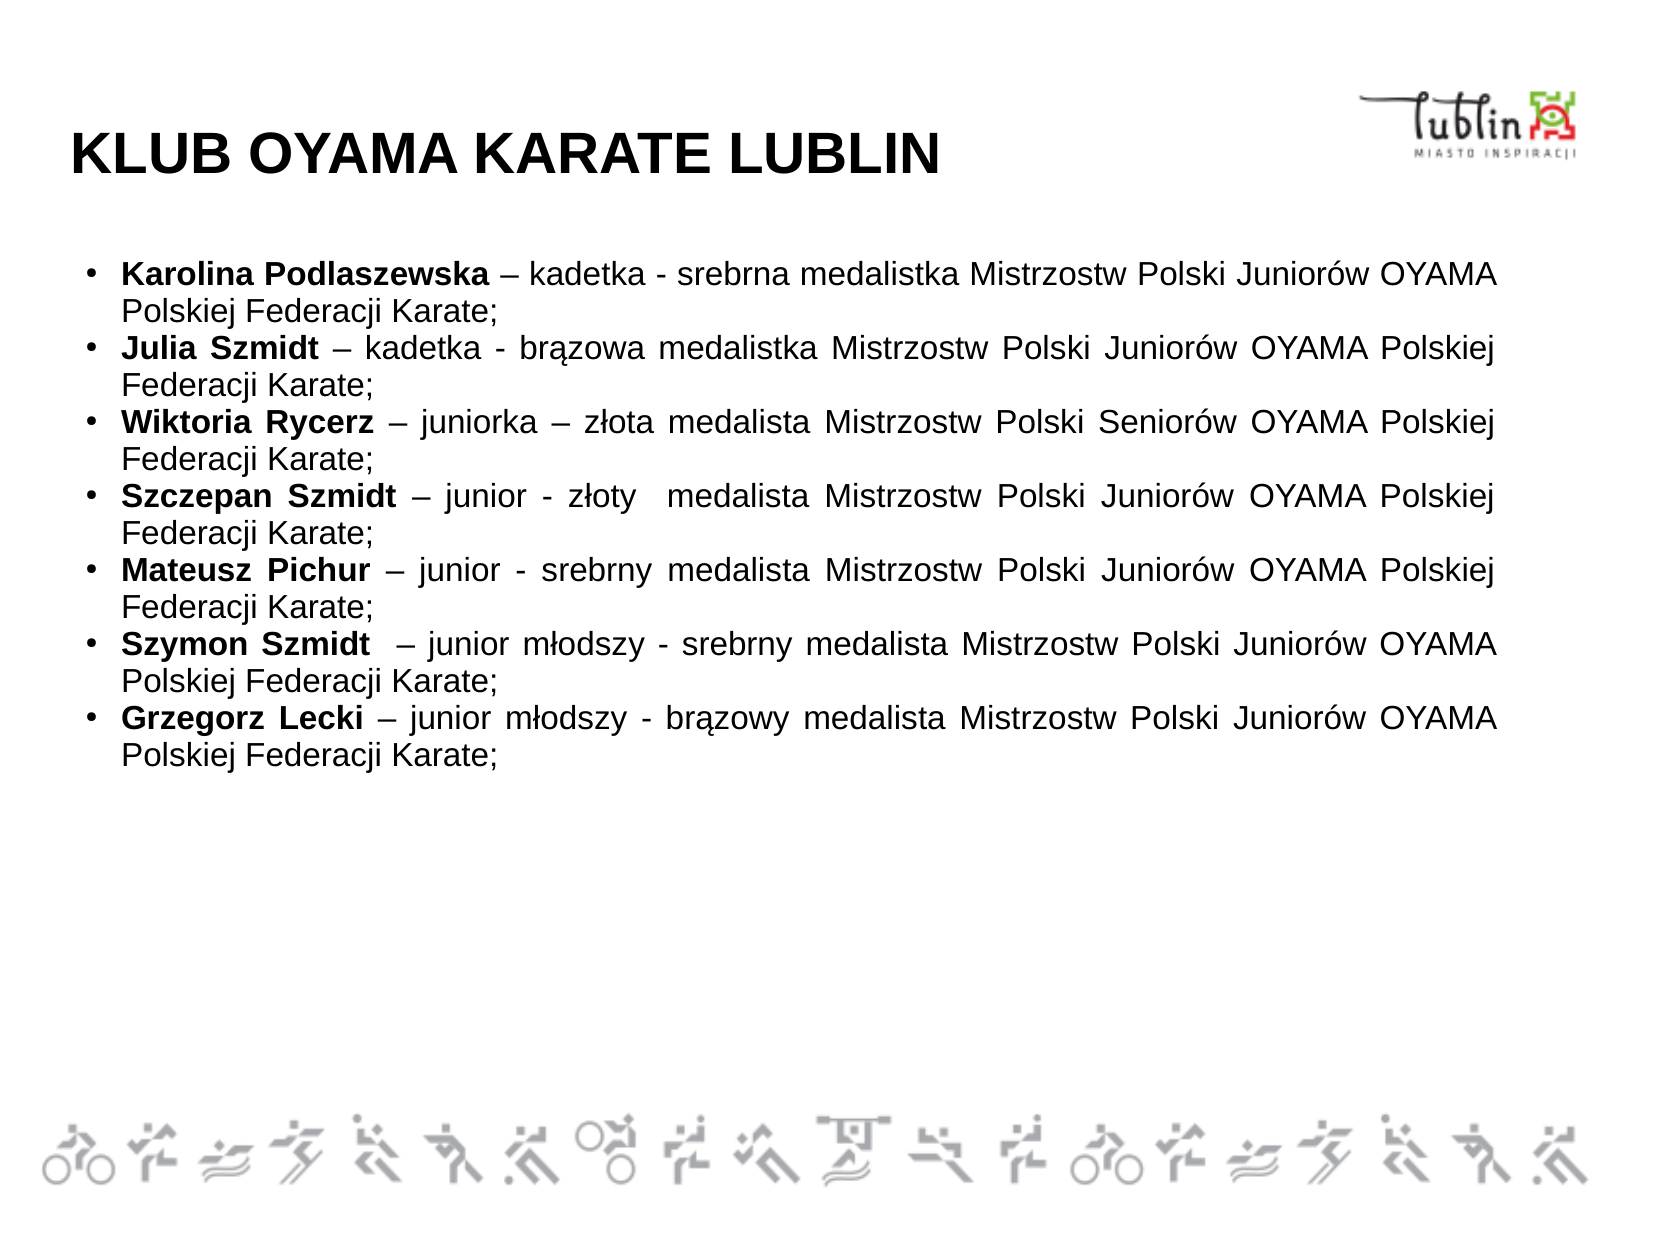

#
KLUB OYAMA KARATE LUBLIN
Karolina Podlaszewska – kadetka - srebrna medalistka Mistrzostw Polski Juniorów OYAMA Polskiej Federacji Karate;
Julia Szmidt – kadetka - brązowa medalistka Mistrzostw Polski Juniorów OYAMA Polskiej Federacji Karate;
Wiktoria Rycerz – juniorka – złota medalista Mistrzostw Polski Seniorów OYAMA Polskiej Federacji Karate;
Szczepan Szmidt – junior - złoty medalista Mistrzostw Polski Juniorów OYAMA Polskiej Federacji Karate;
Mateusz Pichur – junior - srebrny medalista Mistrzostw Polski Juniorów OYAMA Polskiej Federacji Karate;
Szymon Szmidt – junior młodszy - srebrny medalista Mistrzostw Polski Juniorów OYAMA Polskiej Federacji Karate;
Grzegorz Lecki – junior młodszy - brązowy medalista Mistrzostw Polski Juniorów OYAMA Polskiej Federacji Karate;